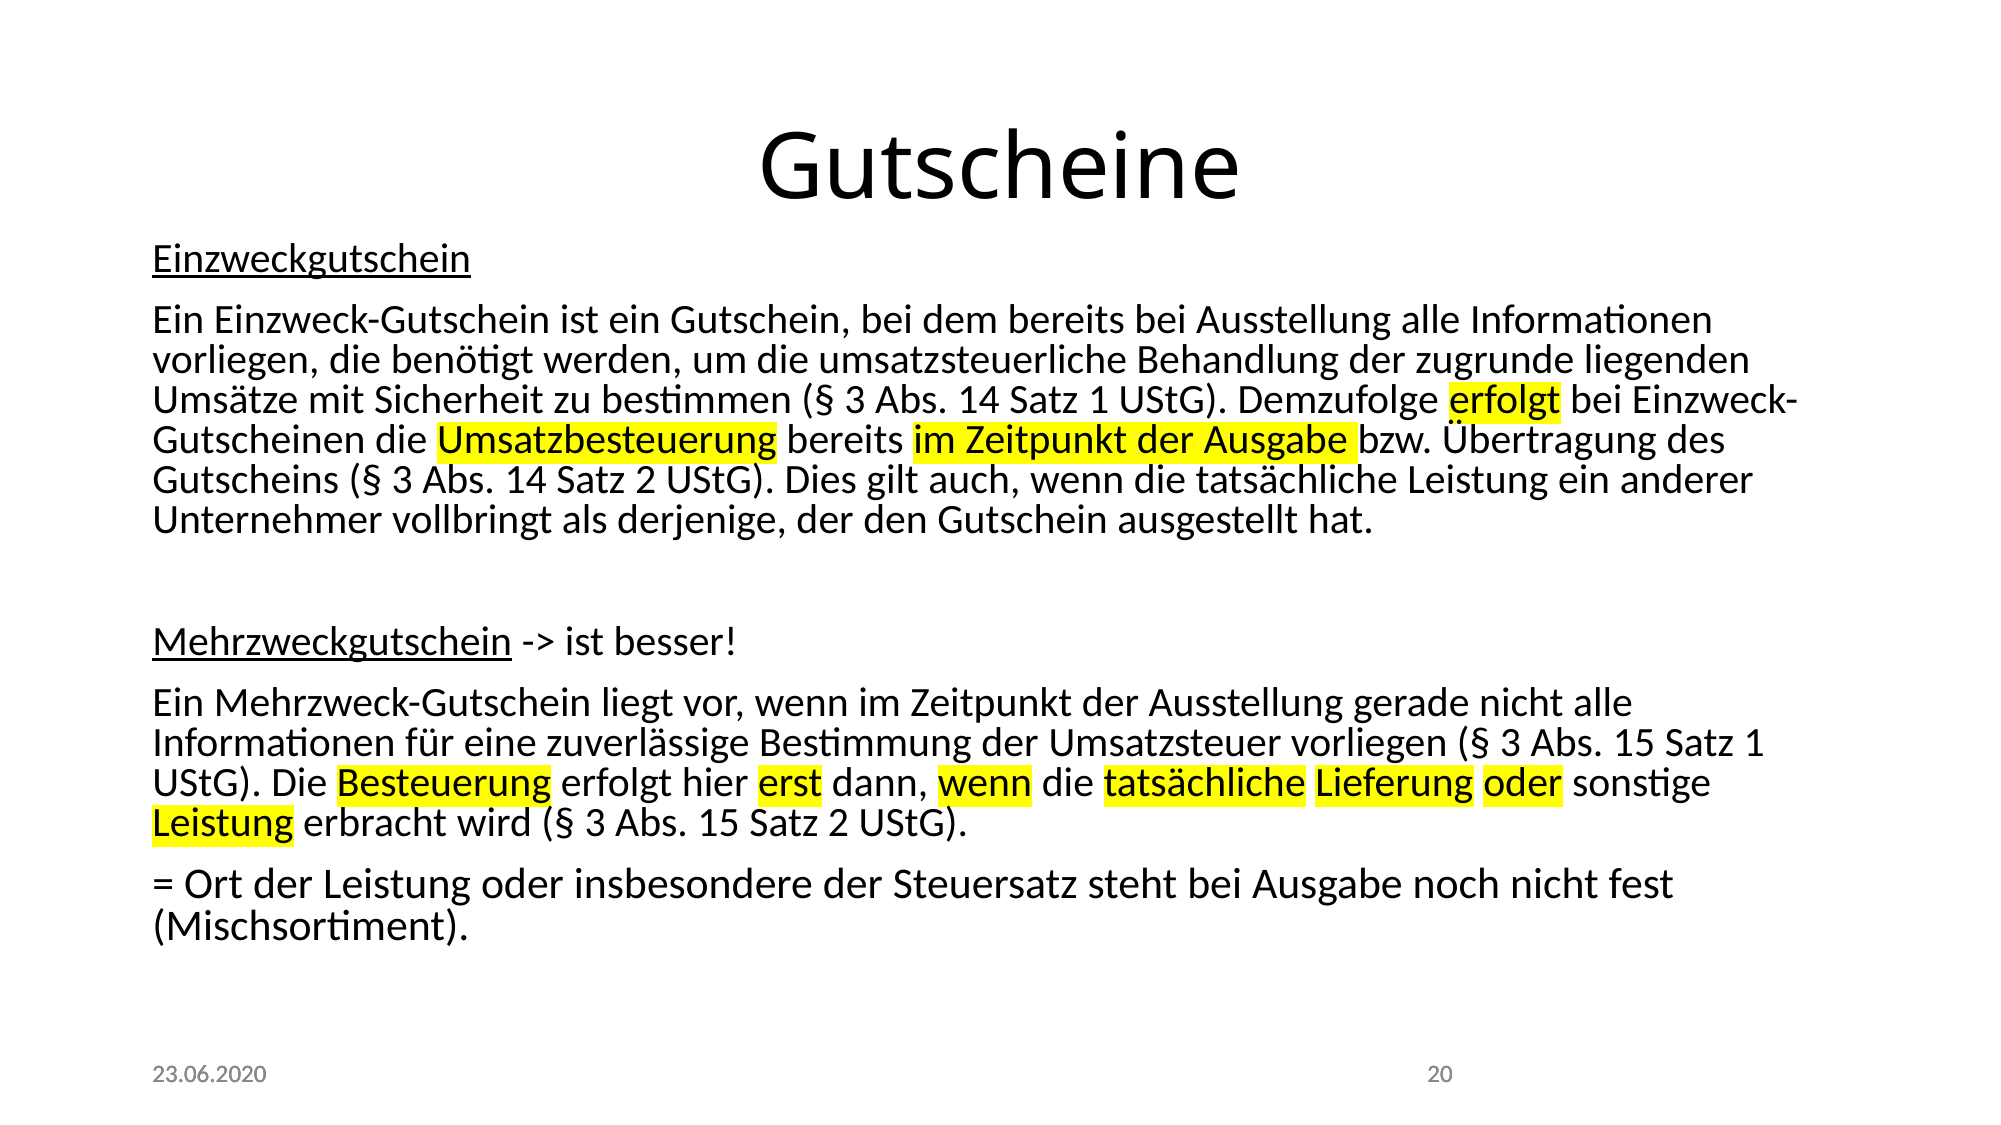

# Gutscheine
Einzweckgutschein
Ein Einzweck-Gutschein ist ein Gutschein, bei dem bereits bei Ausstellung alle Informationen vorliegen, die benötigt werden, um die umsatzsteuerliche Behandlung der zugrunde liegenden Umsätze mit Sicherheit zu bestimmen (§ 3 Abs. 14 Satz 1 UStG). Demzufolge erfolgt bei Einzweck-Gutscheinen die Umsatzbesteuerung bereits im Zeitpunkt der Ausgabe bzw. Übertragung des Gutscheins (§ 3 Abs. 14 Satz 2 UStG). Dies gilt auch, wenn die tatsächliche Leistung ein anderer Unternehmer vollbringt als derjenige, der den Gutschein ausgestellt hat.
Mehrzweckgutschein -> ist besser!
Ein Mehrzweck-Gutschein liegt vor, wenn im Zeitpunkt der Ausstellung gerade nicht alle Informationen für eine zuverlässige Bestimmung der Umsatzsteuer vorliegen (§ 3 Abs. 15 Satz 1 UStG). Die Besteuerung erfolgt hier erst dann, wenn die tatsächliche Lieferung oder sonstige Leistung erbracht wird (§ 3 Abs. 15 Satz 2 UStG).
= Ort der Leistung oder insbesondere der Steuersatz steht bei Ausgabe noch nicht fest (Mischsortiment).
23.06.2020
23.06.2020
23.06.2020